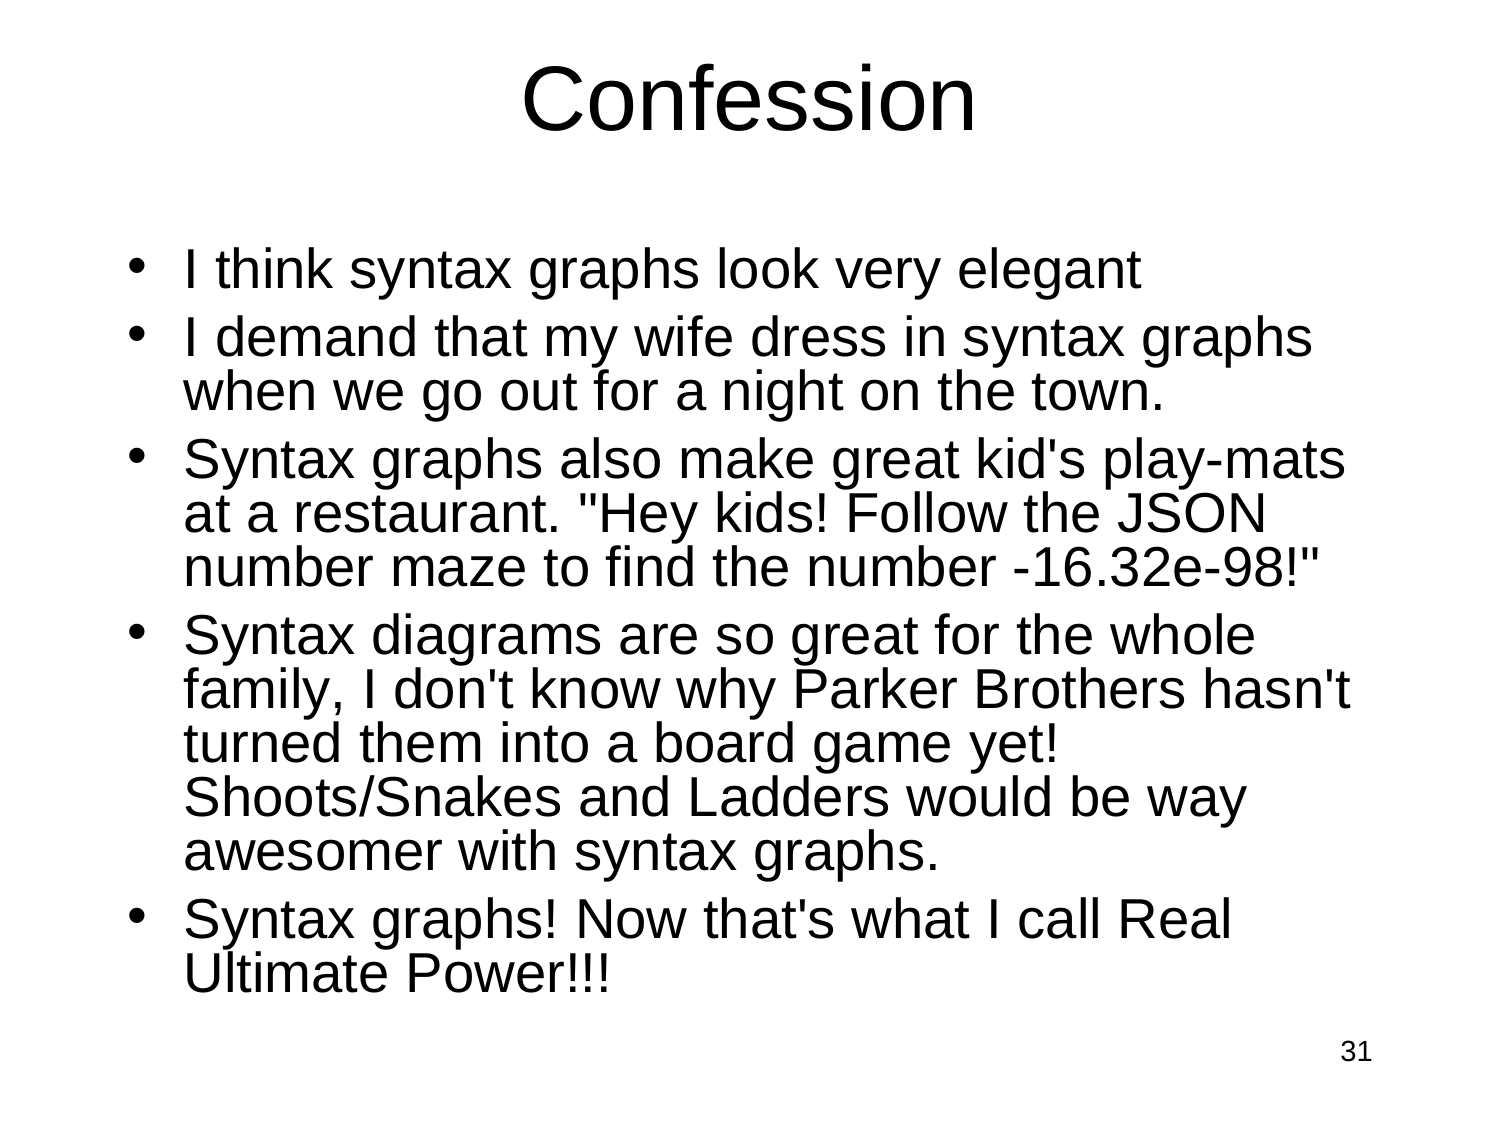

# Confession
I think syntax graphs look very elegant
I demand that my wife dress in syntax graphs when we go out for a night on the town.
Syntax graphs also make great kid's play-mats at a restaurant. "Hey kids! Follow the JSON number maze to find the number -16.32e-98!"
Syntax diagrams are so great for the whole family, I don't know why Parker Brothers hasn't turned them into a board game yet! Shoots/Snakes and Ladders would be way awesomer with syntax graphs.
Syntax graphs! Now that's what I call Real Ultimate Power!!!